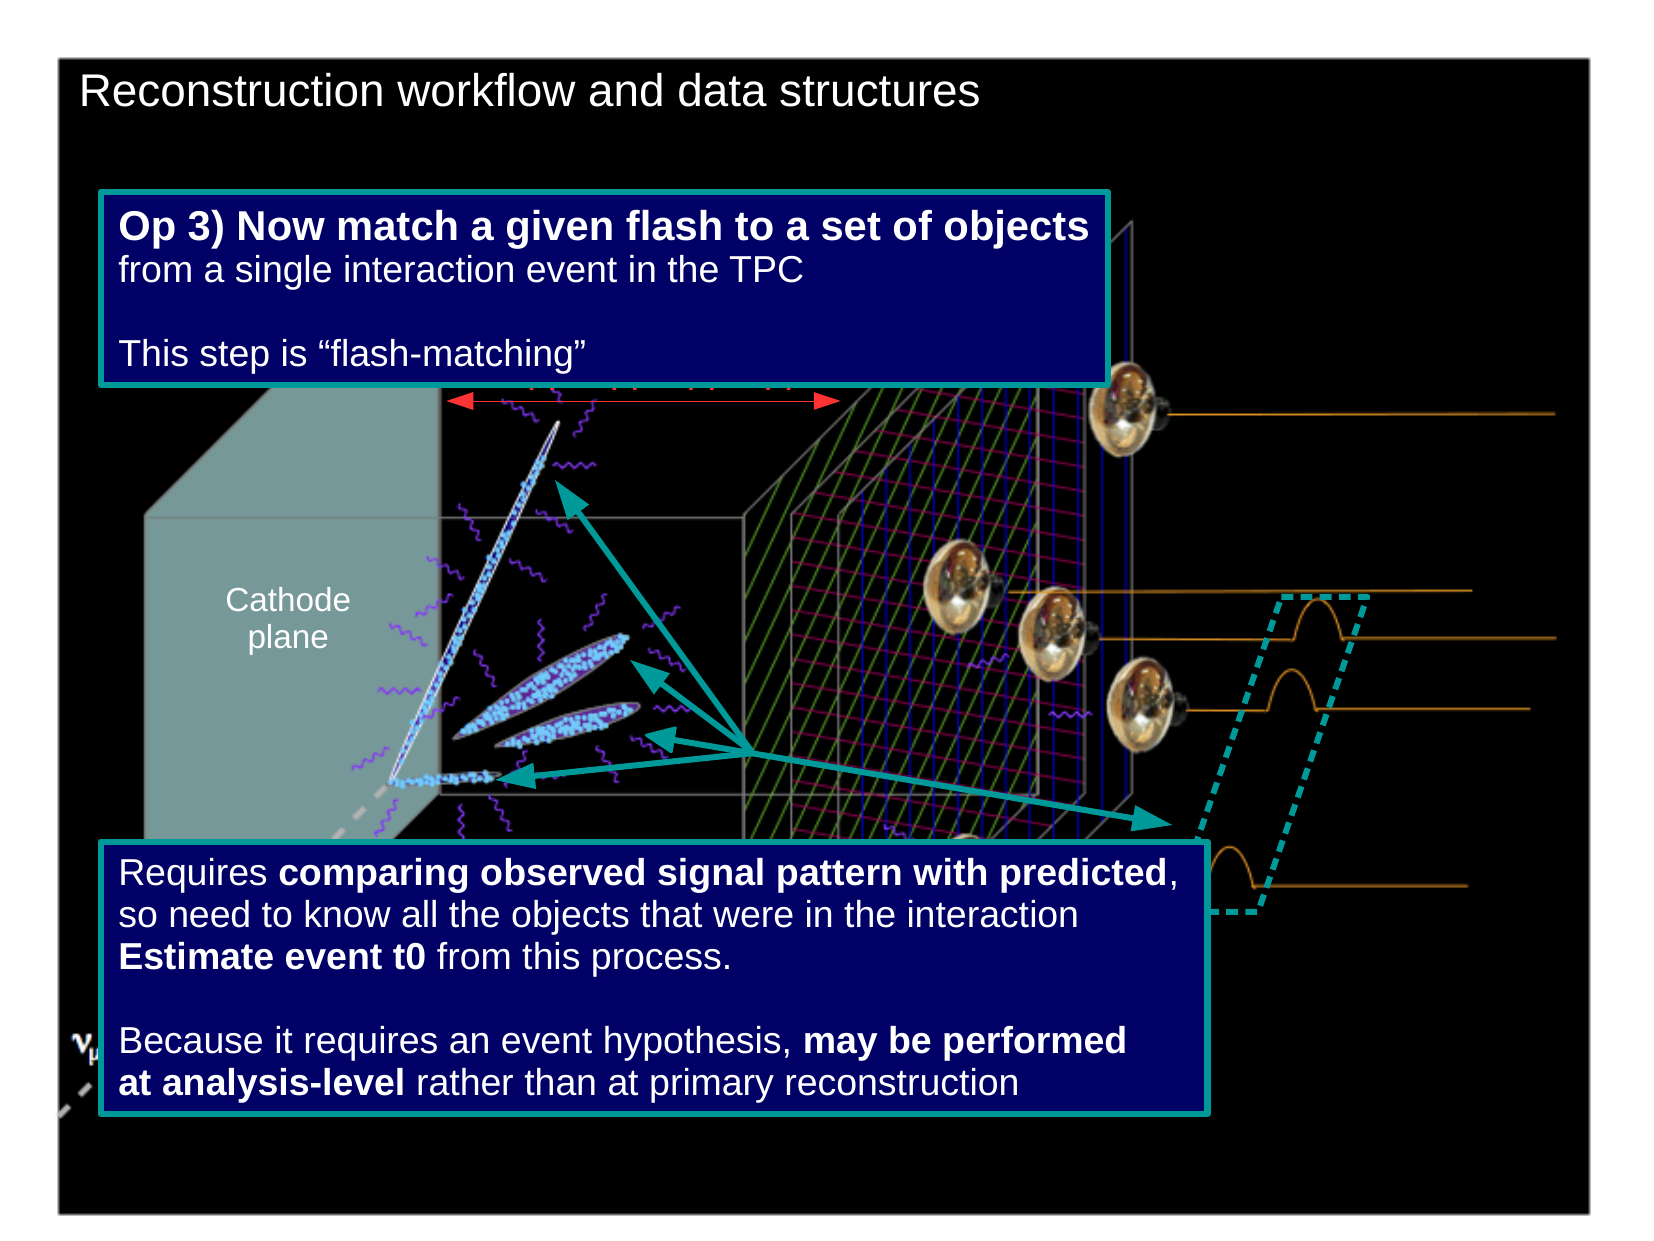

Reconstruction workflow and data structures
Op 3) Now match a given flash to a set of objects
from a single interaction event in the TPC
This step is “flash-matching”
LAr volume
??
??
??
??
Cathode
plane
Requires comparing observed signal pattern with predicted,
so need to know all the objects that were in the interaction
Estimate event t0 from this process.
Because it requires an event hypothesis, may be performed
at analysis-level rather than at primary reconstruction
140